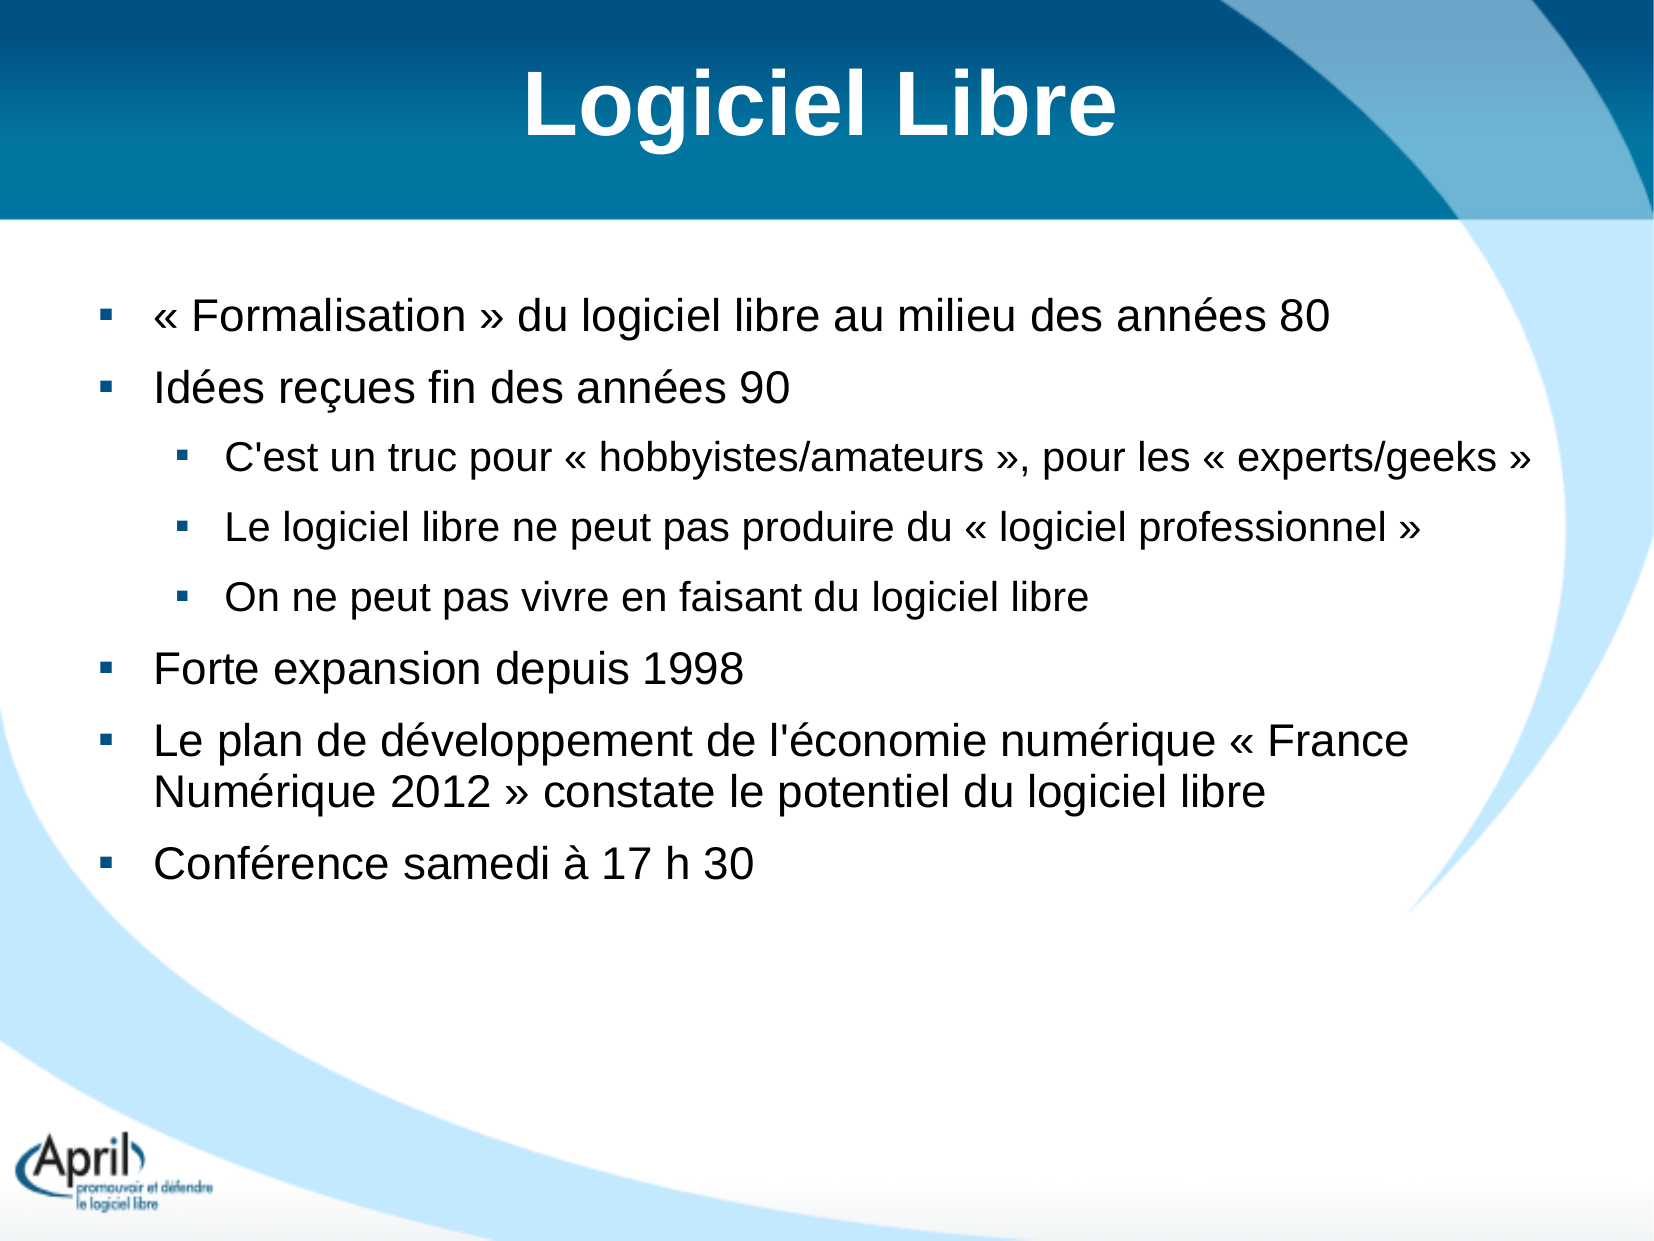

# Logiciel Libre
« Formalisation » du logiciel libre au milieu des années 80
Idées reçues fin des années 90
C'est un truc pour « hobbyistes/amateurs », pour les « experts/geeks »
Le logiciel libre ne peut pas produire du « logiciel professionnel »
On ne peut pas vivre en faisant du logiciel libre
Forte expansion depuis 1998
Le plan de développement de l'économie numérique « France Numérique 2012 » constate le potentiel du logiciel libre
Conférence samedi à 17 h 30